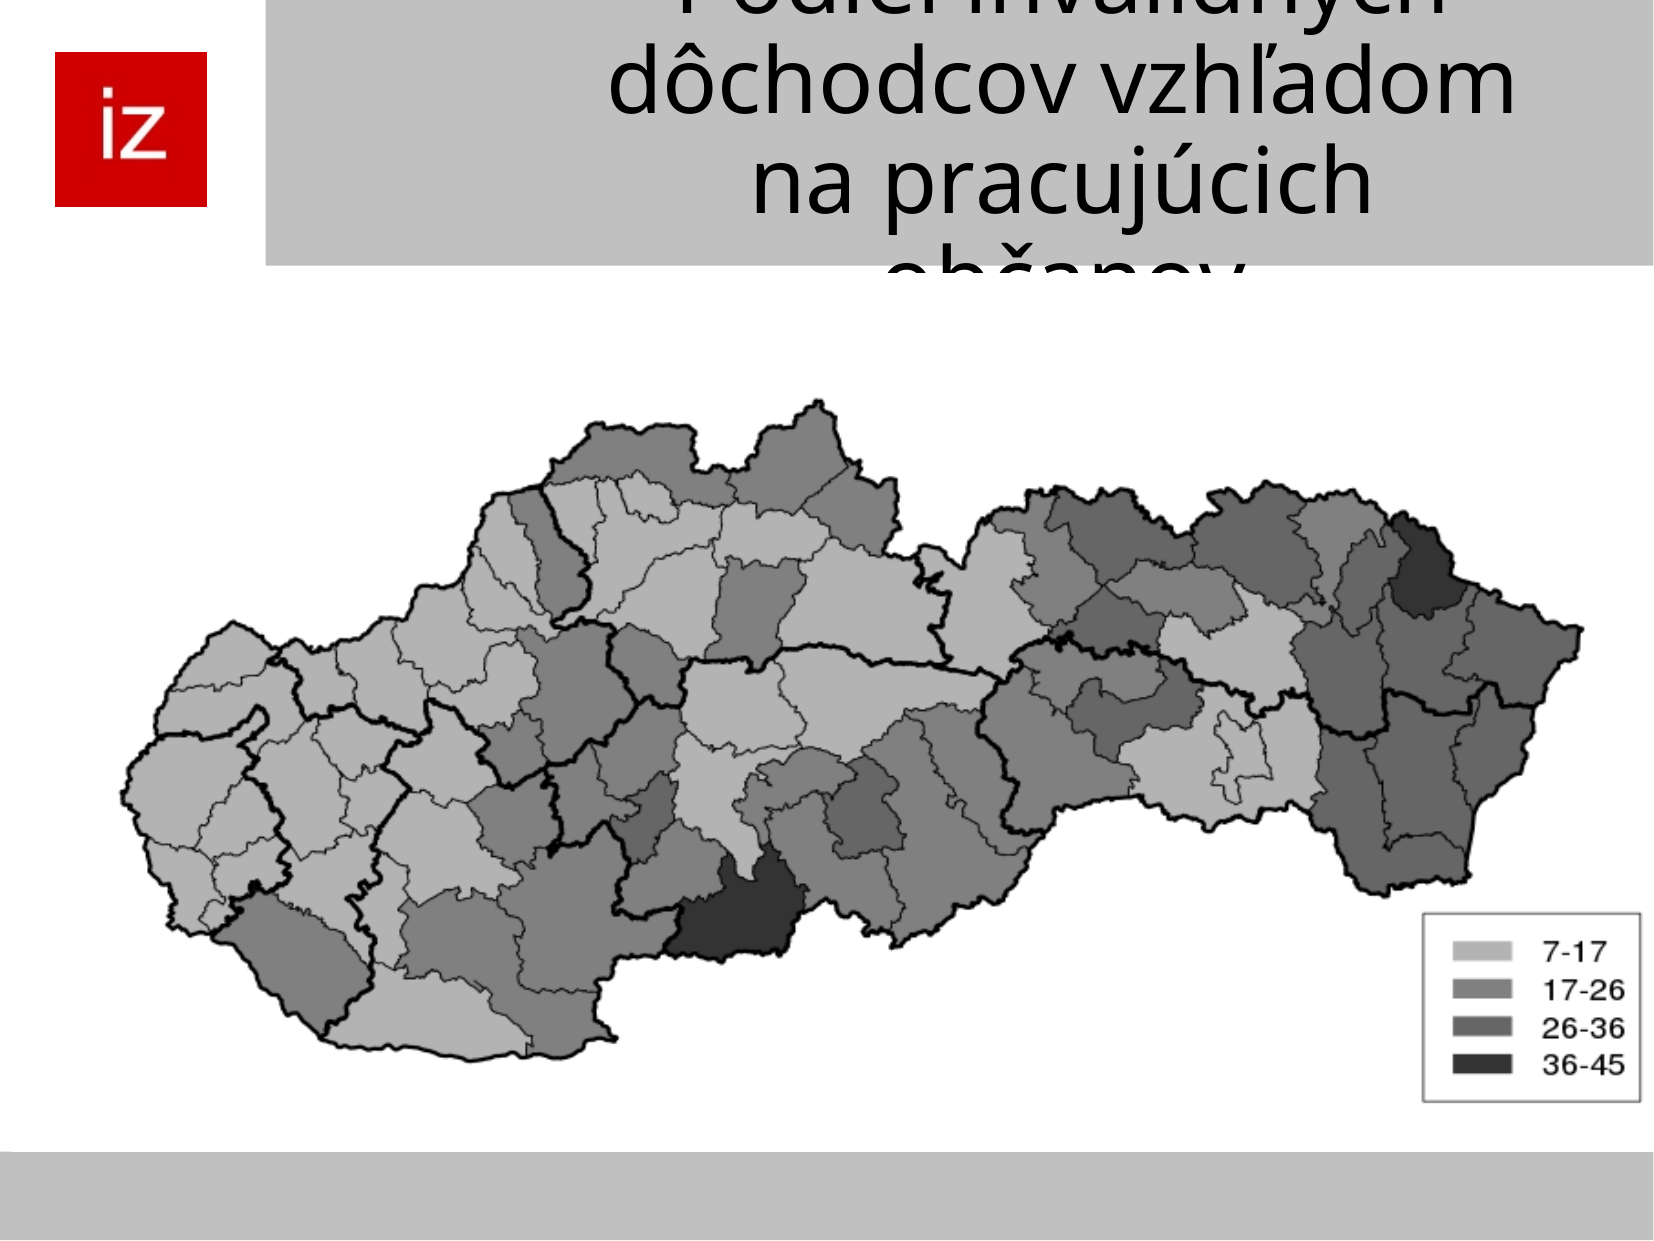

# Podiel invalidných dôchodcov vzhľadom na pracujúcich občanov